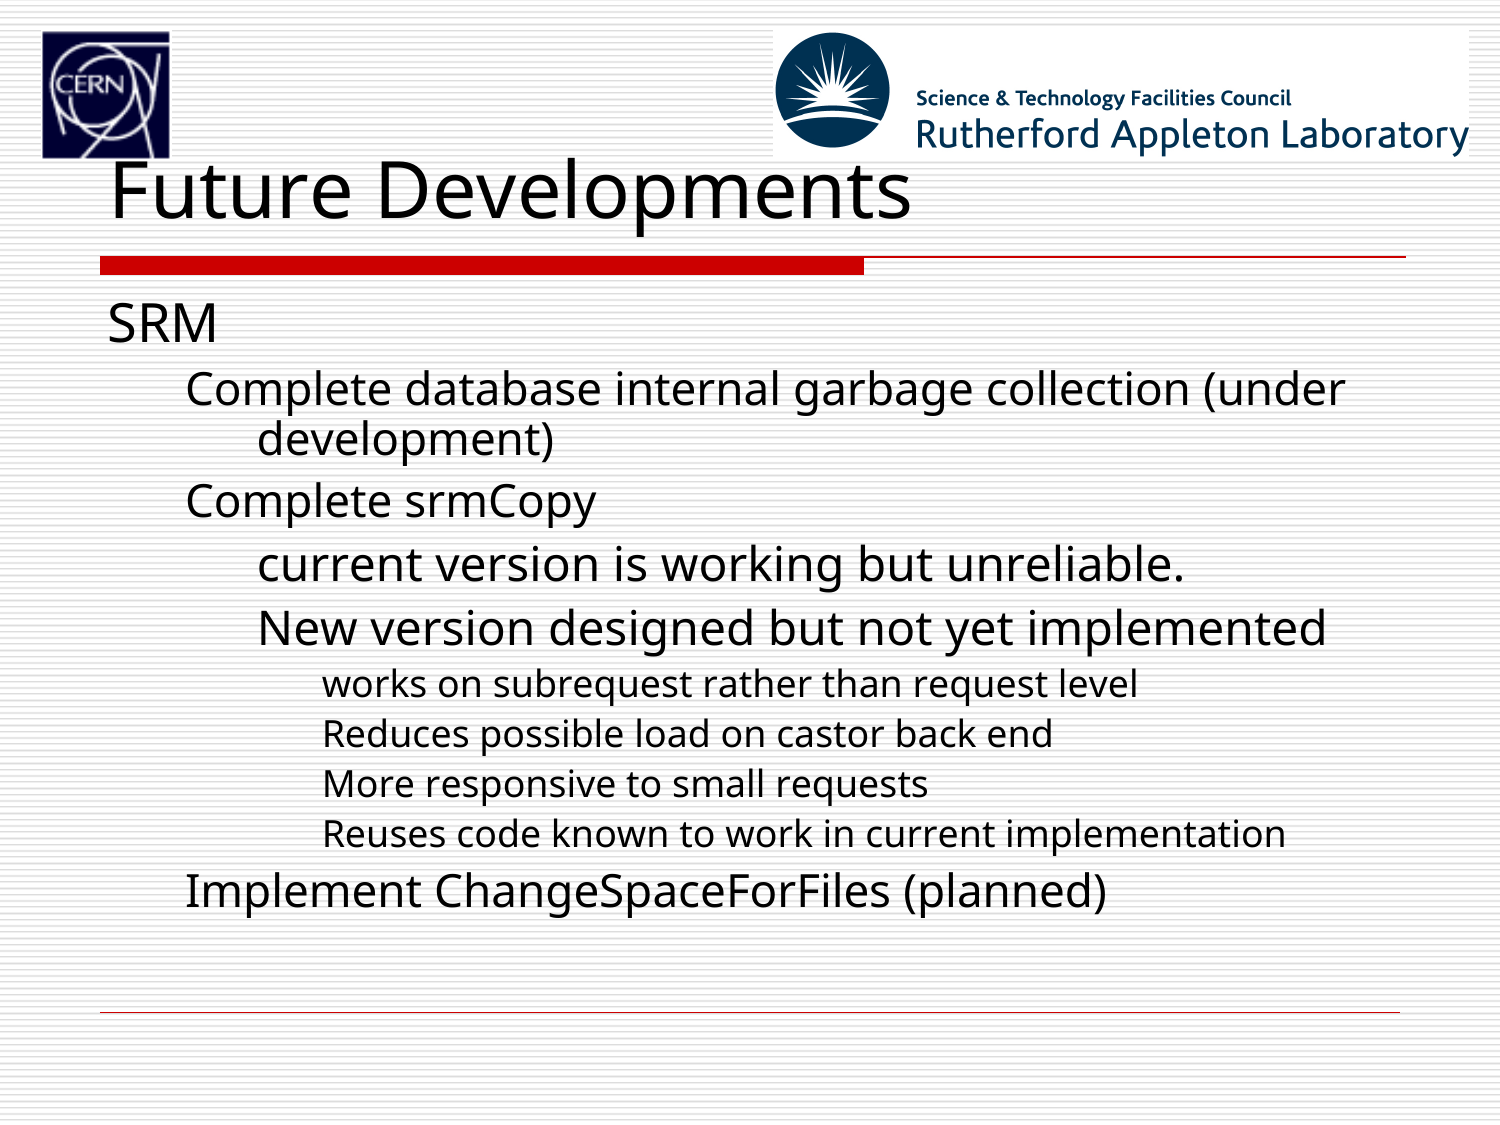

# Future Developments
SRM
Complete database internal garbage collection (under development)
Complete srmCopy
current version is working but unreliable.
New version designed but not yet implemented
works on subrequest rather than request level
Reduces possible load on castor back end
More responsive to small requests
Reuses code known to work in current implementation
Implement ChangeSpaceForFiles (planned)